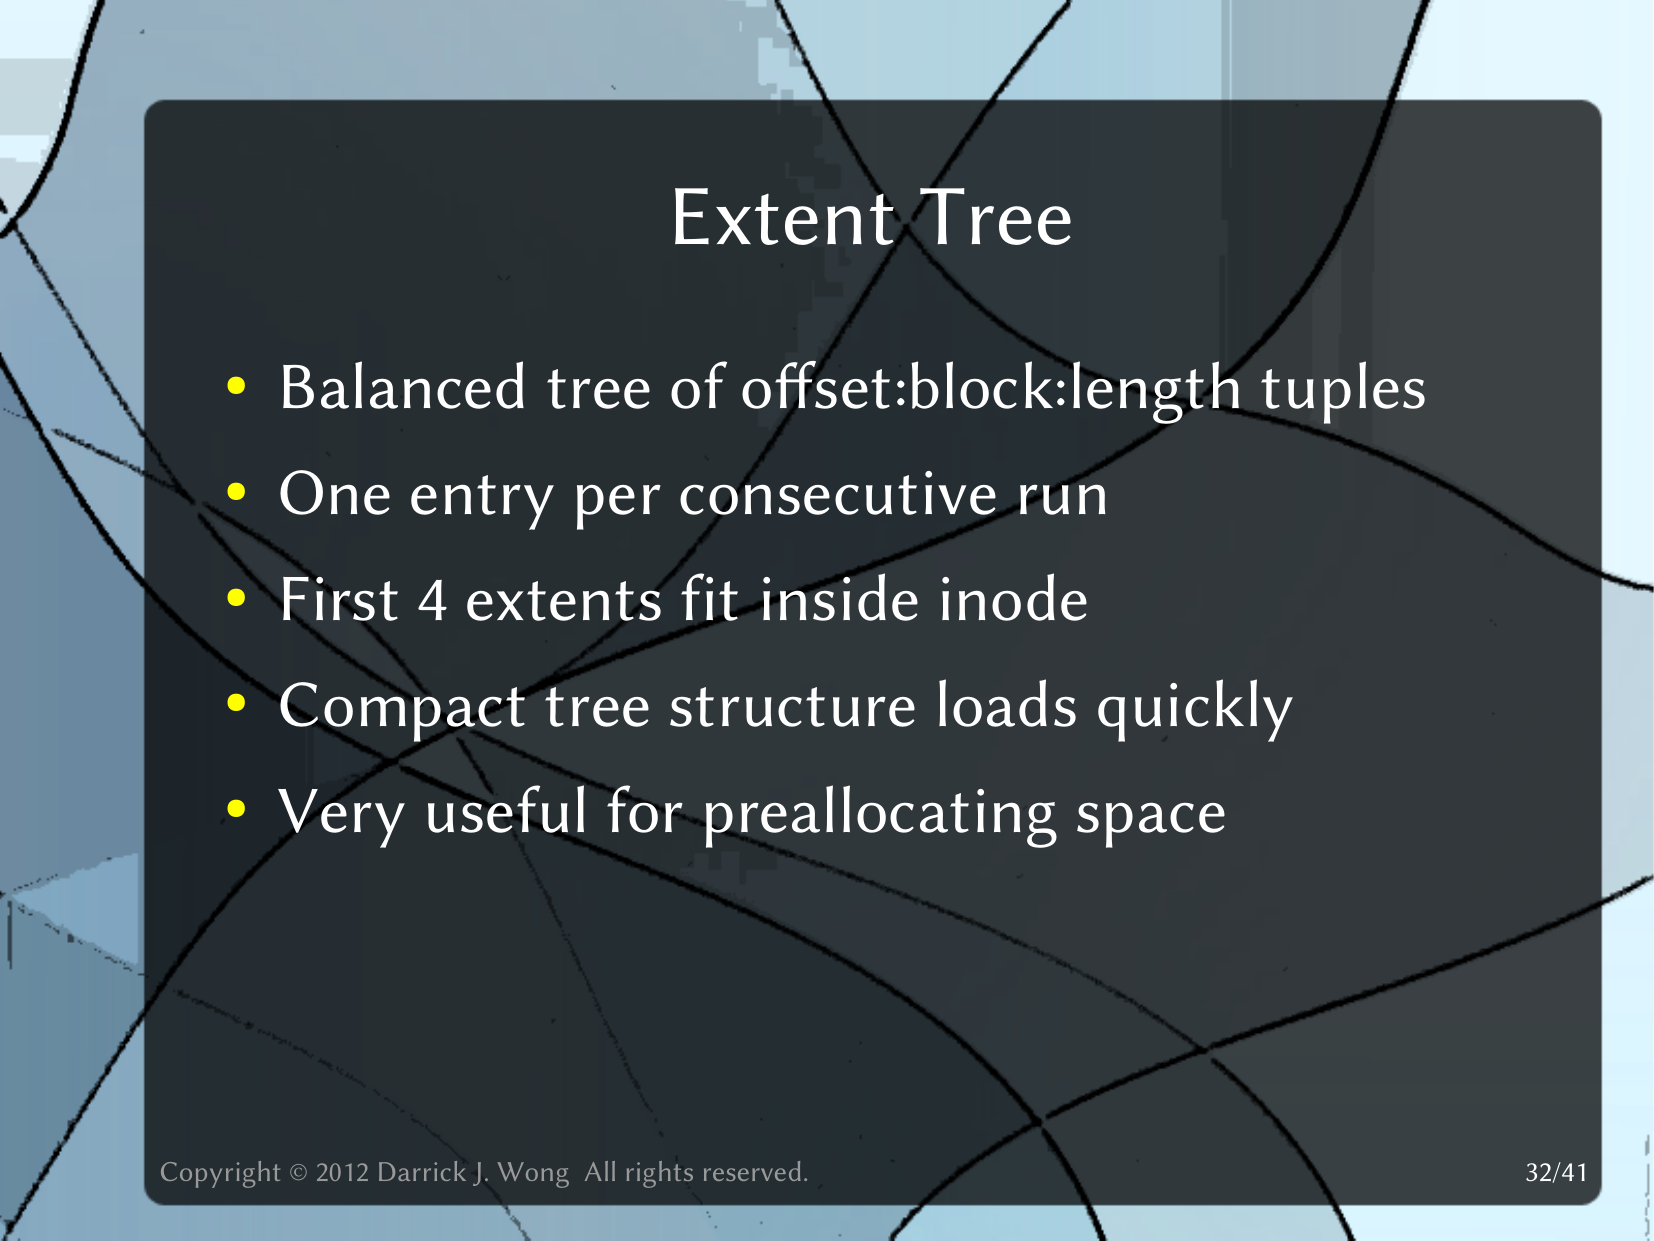

# Extent Tree
Balanced tree of offset:block:length tuples
One entry per consecutive run
First 4 extents fit inside inode
Compact tree structure loads quickly
Very useful for preallocating space
32